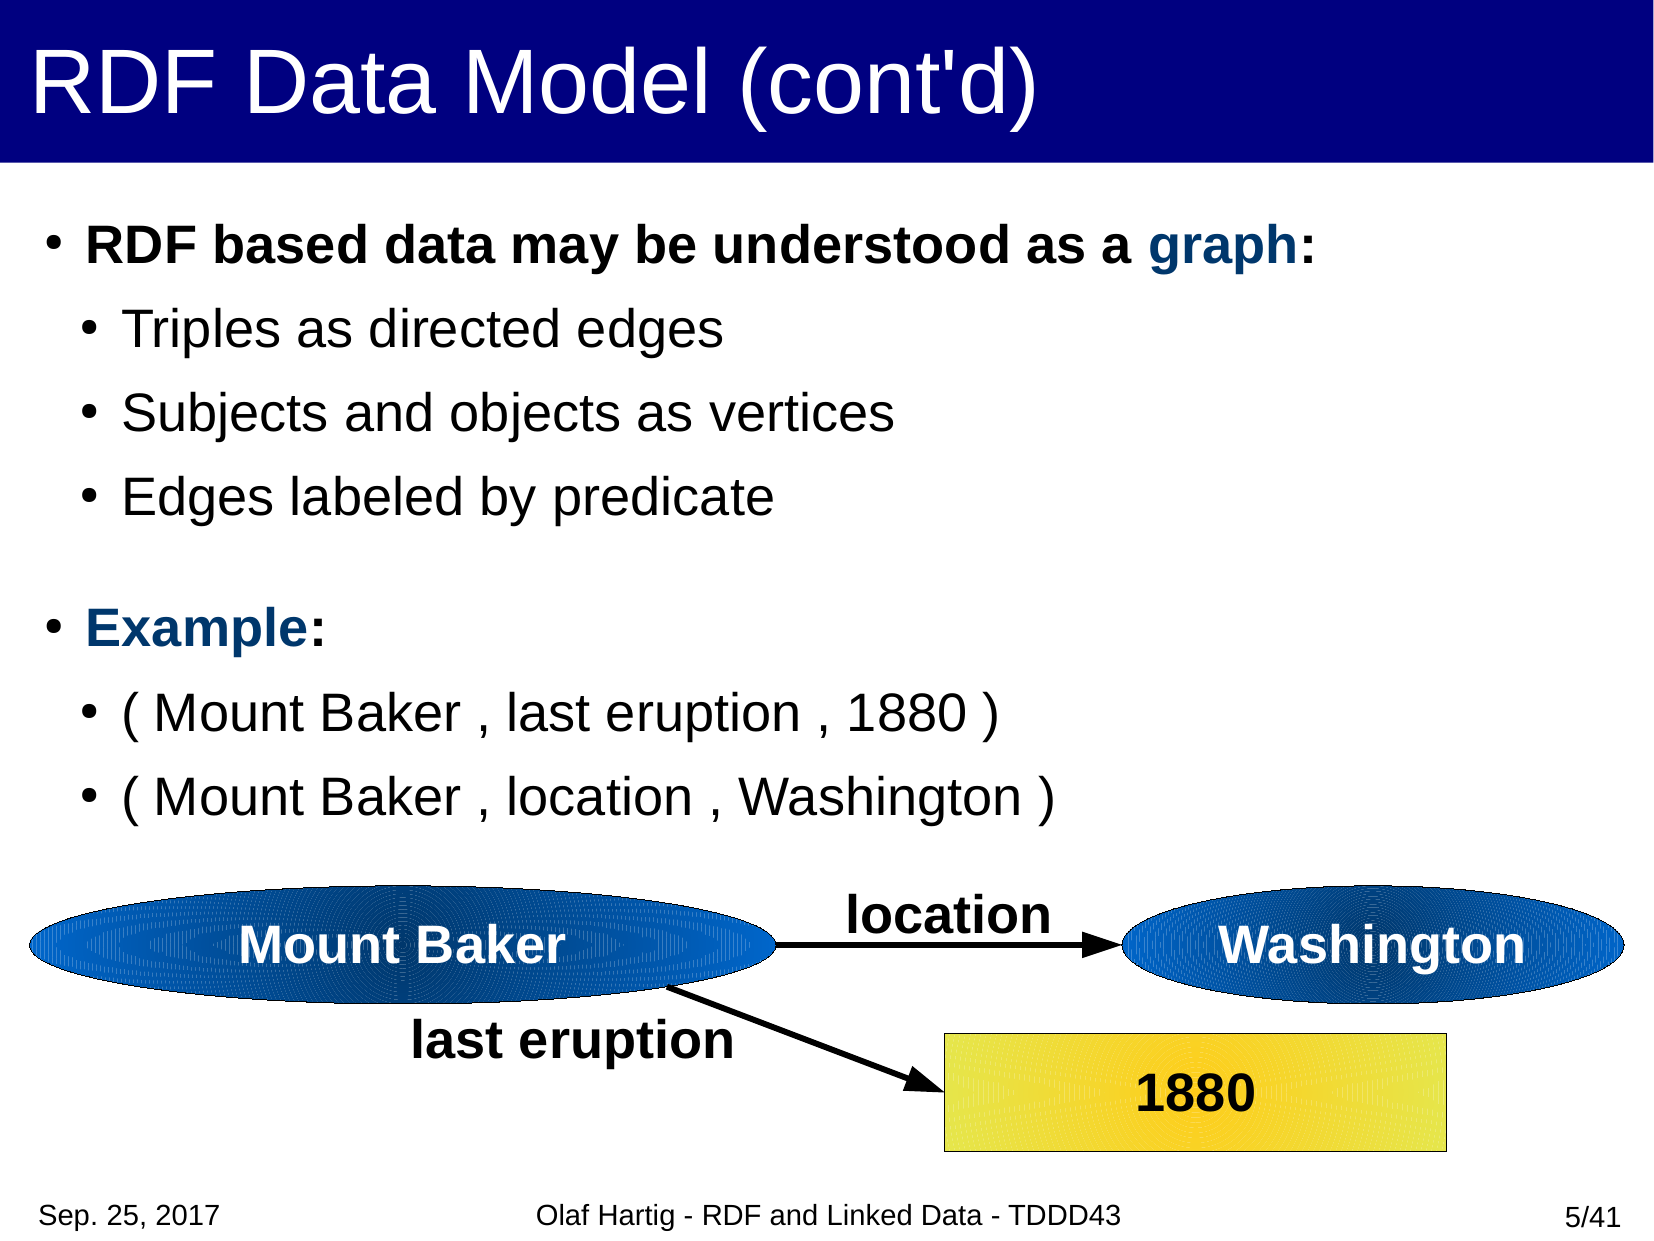

# RDF Data Model (cont'd)
RDF based data may be understood as a graph:
Triples as directed edges
Subjects and objects as vertices
Edges labeled by predicate
Example:
( Mount Baker , last eruption , 1880 )
( Mount Baker , location , Washington )
Mount Baker
Washington
1880
Sep. 25, 2017
Olaf Hartig - RDF and Linked Data - TDDD43
5